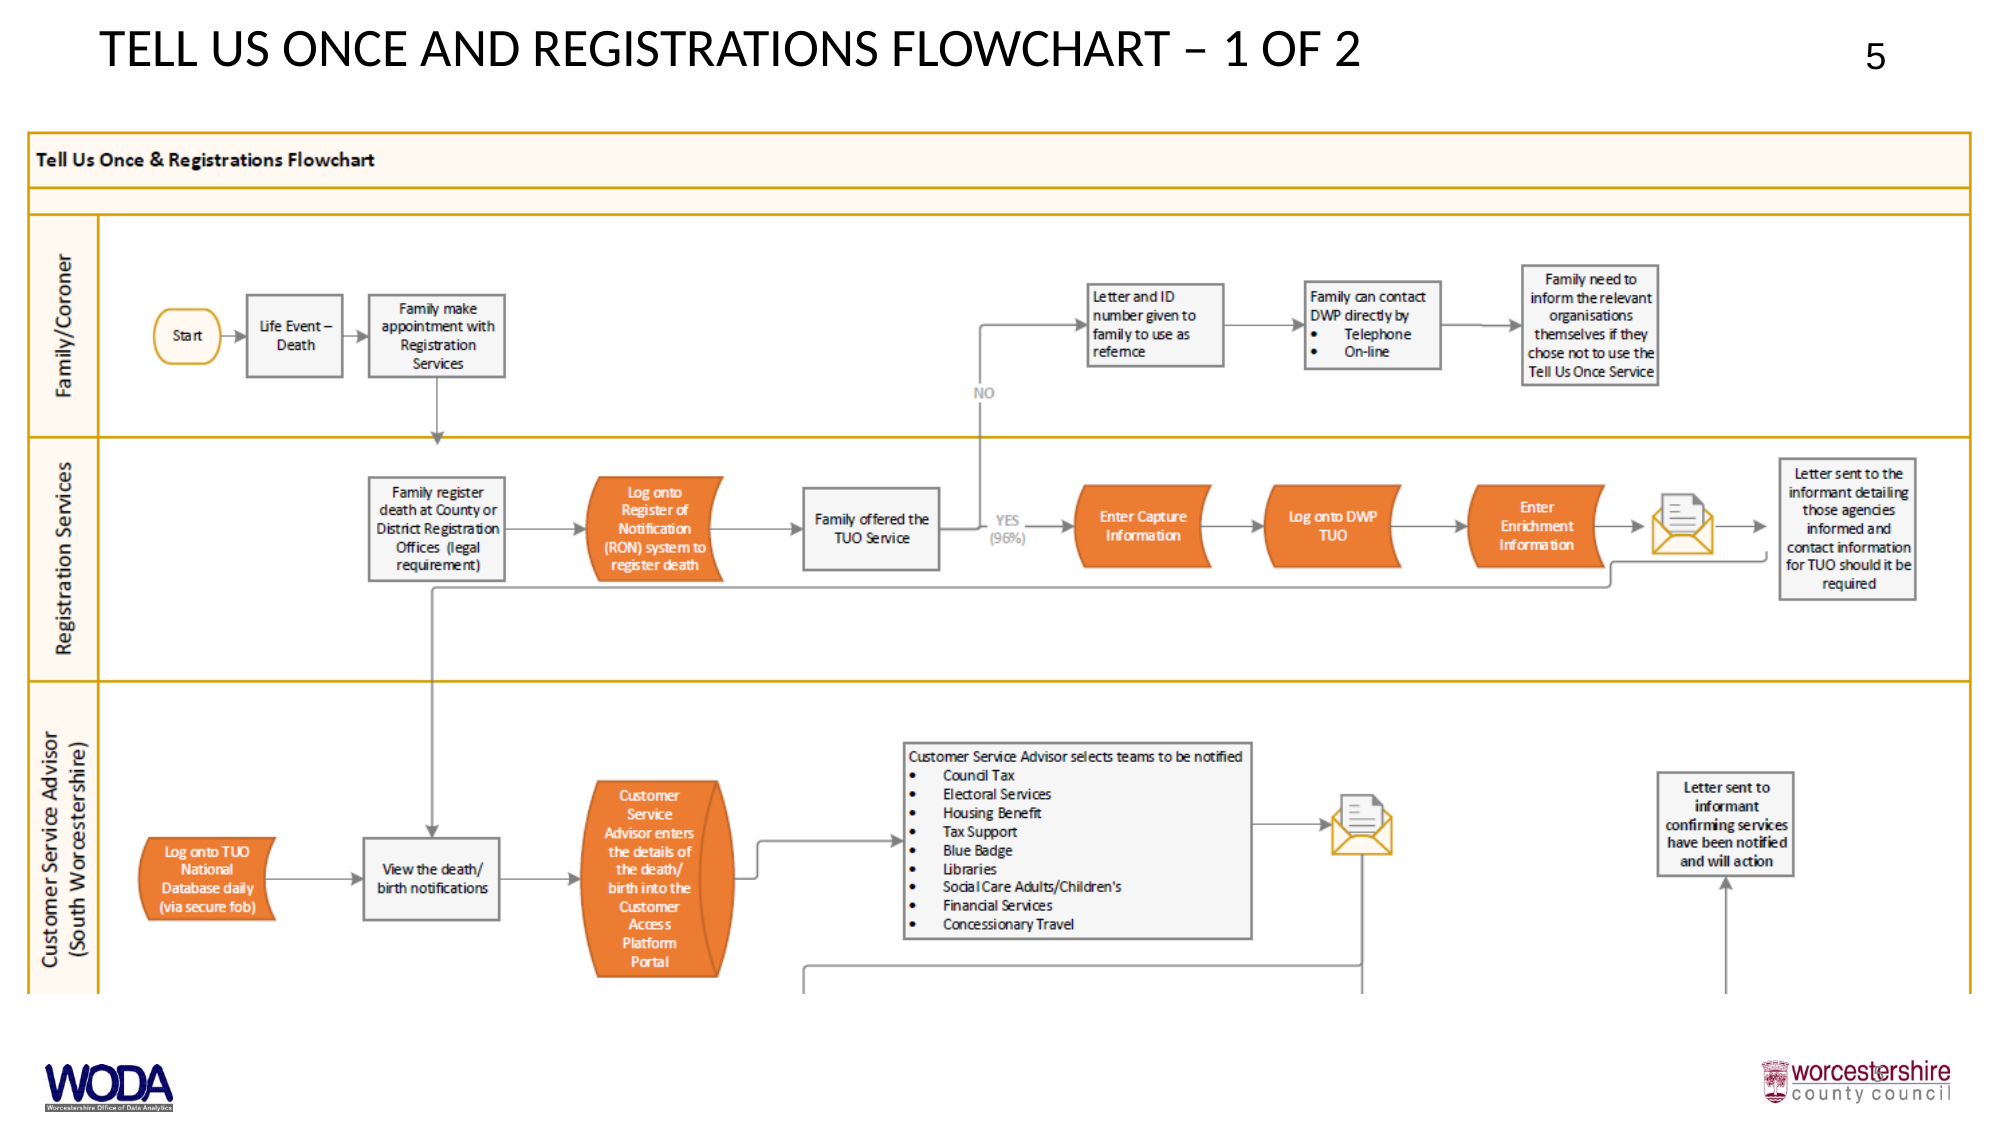

# TELL US ONCE AND REGISTRATIONS FLOWCHART – 1 OF 2